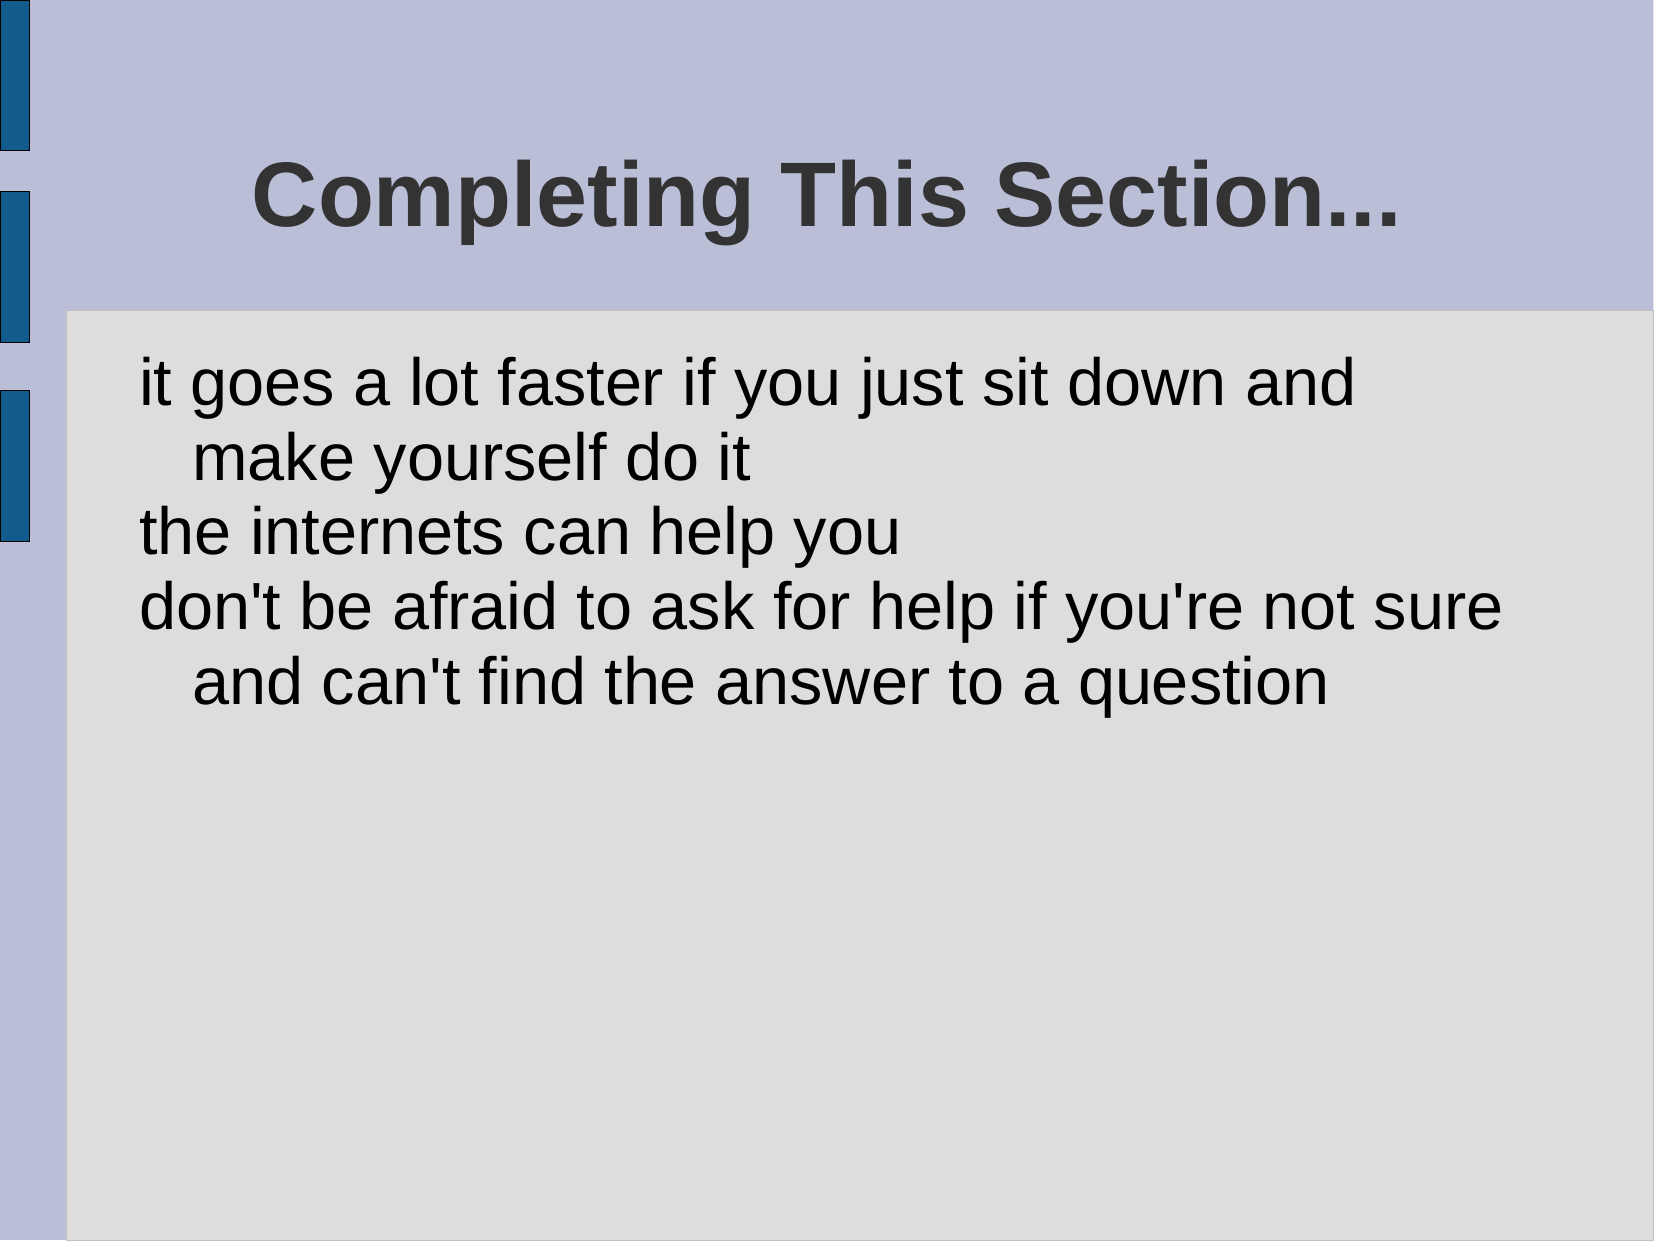

# Completing This Section...
it goes a lot faster if you just sit down and make yourself do it
the internets can help you
don't be afraid to ask for help if you're not sure and can't find the answer to a question